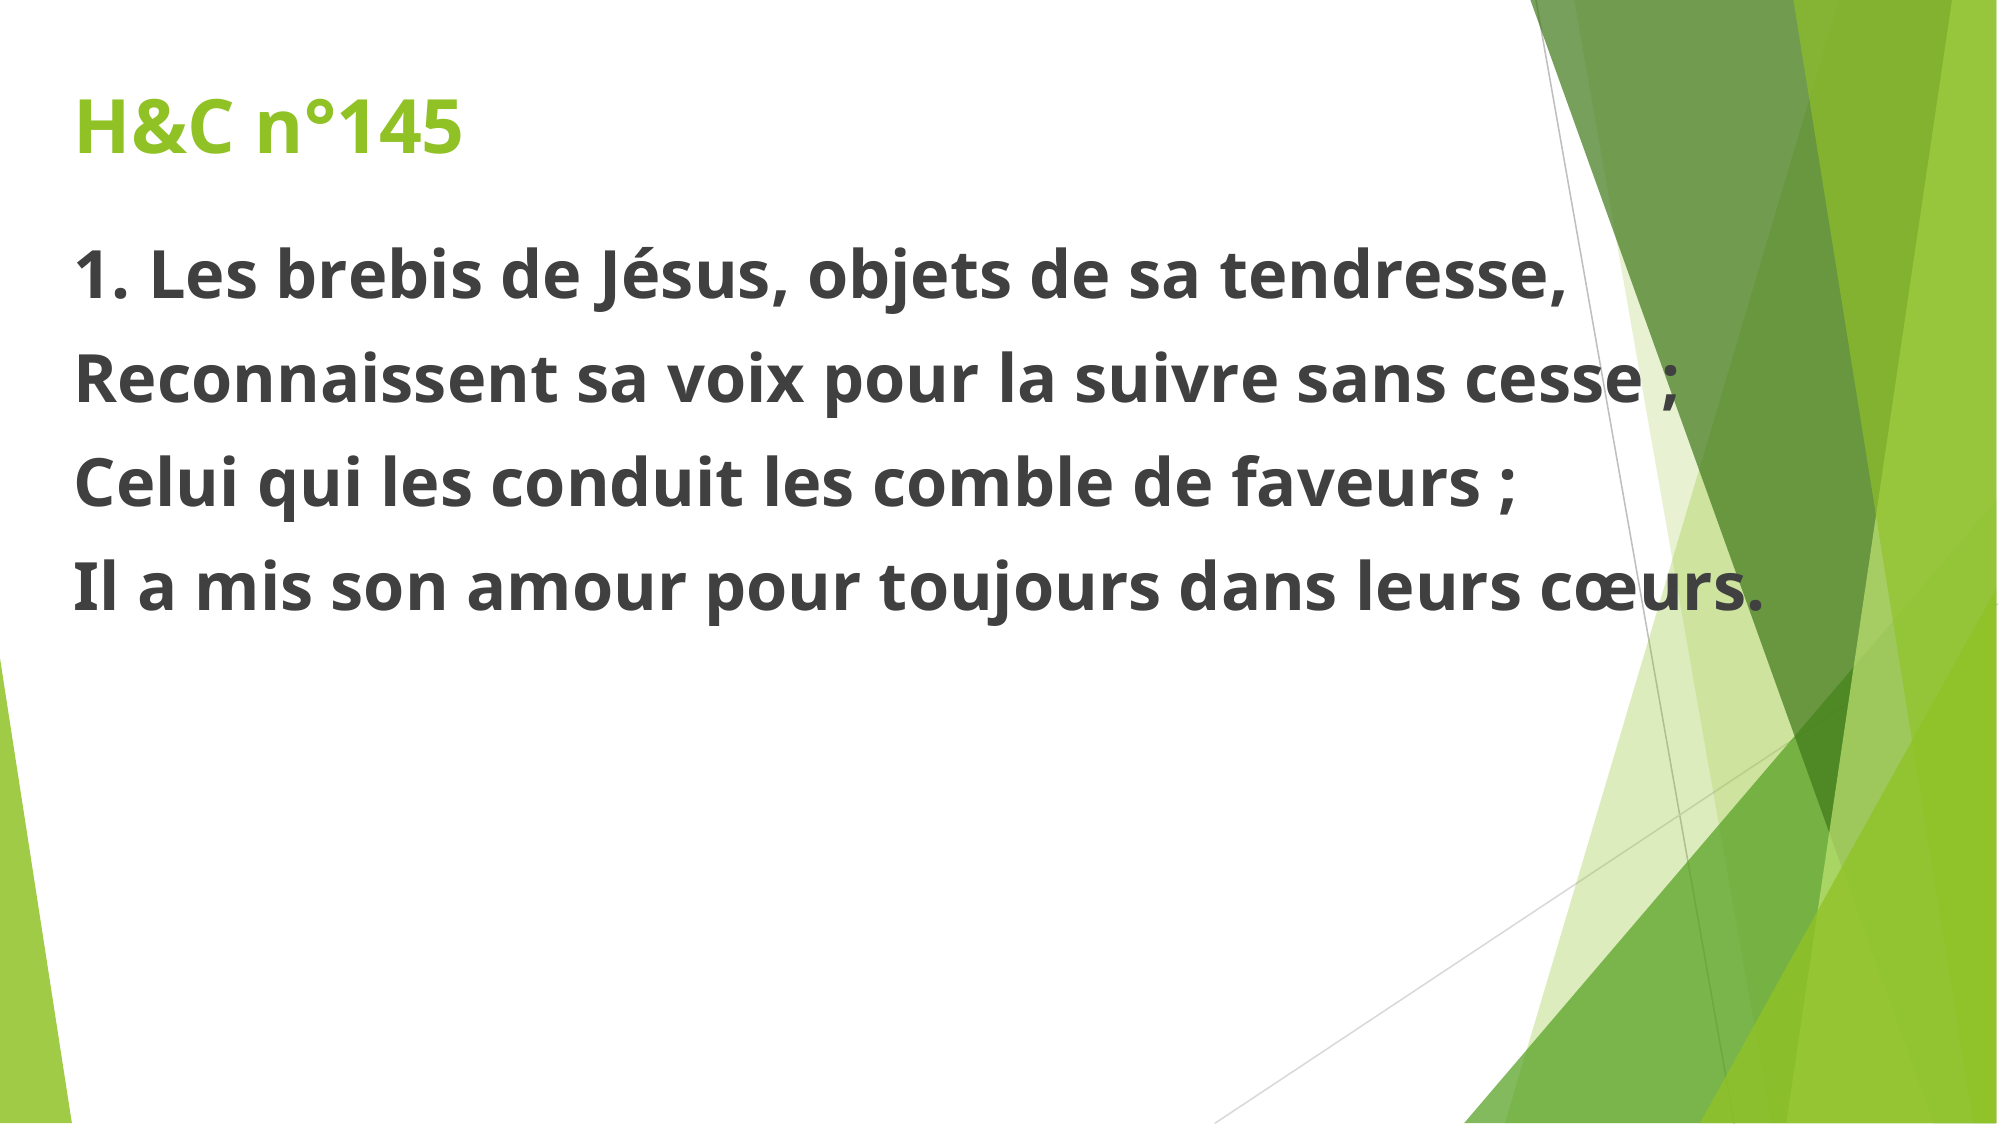

H&C n°145
1. Les brebis de Jésus, objets de sa tendresse,
Reconnaissent sa voix pour la suivre sans cesse ;
Celui qui les conduit les comble de faveurs ;
Il a mis son amour pour toujours dans leurs cœurs.